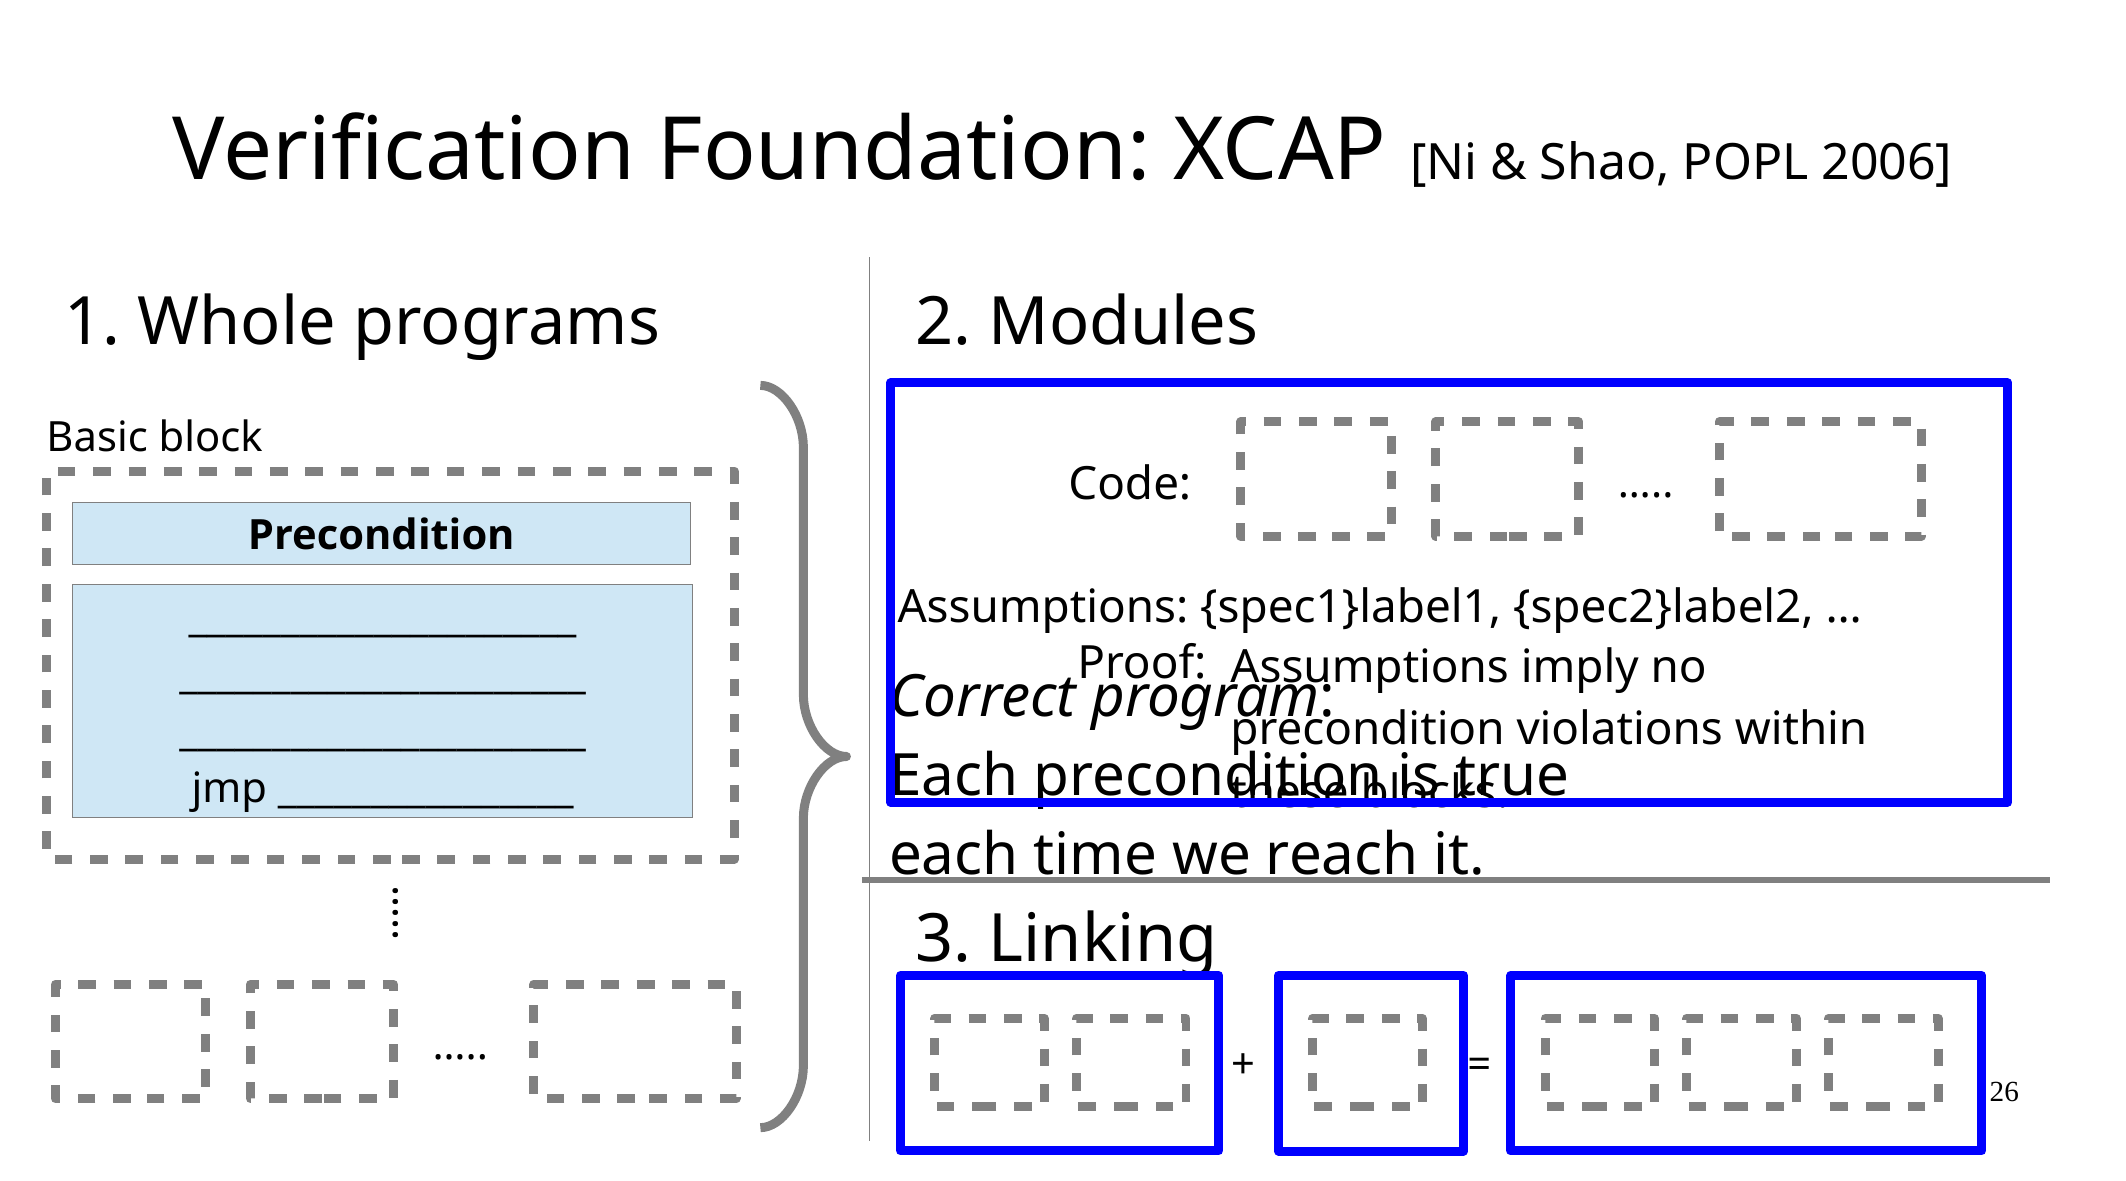

# Verification Foundation: XCAP [Ni & Shao, POPL 2006]
2. Modules
…..
Code:
Assumptions: {spec1}label1, {spec2}label2, …
Proof:
Assumptions imply no precondition violations within these blocks.
1. Whole programs
Correct program:
Each precondition is true
each time we reach it.
Basic block
Precondition
_____________________
______________________
______________________
jmp ________________
…..
3. Linking
+
=
…..
26